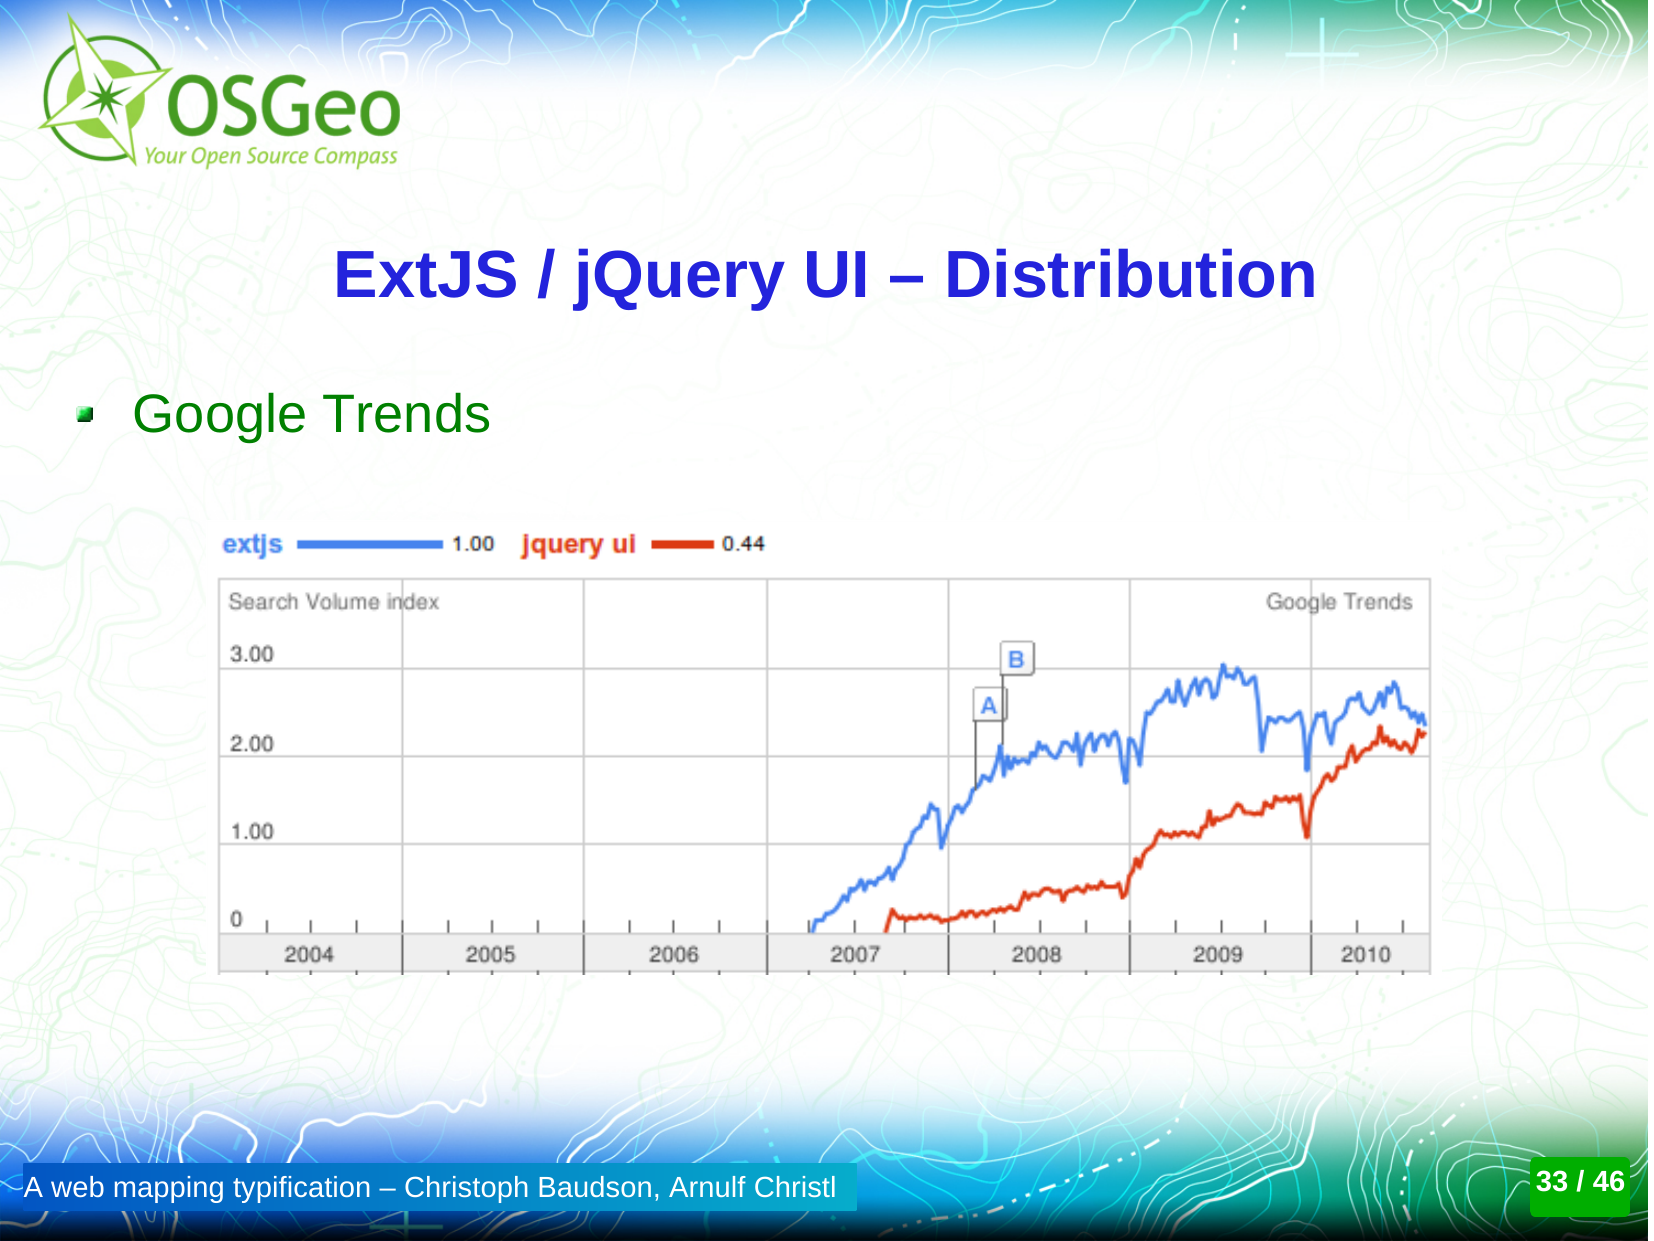

# ExtJS / jQuery UI – Distribution
Google Trends